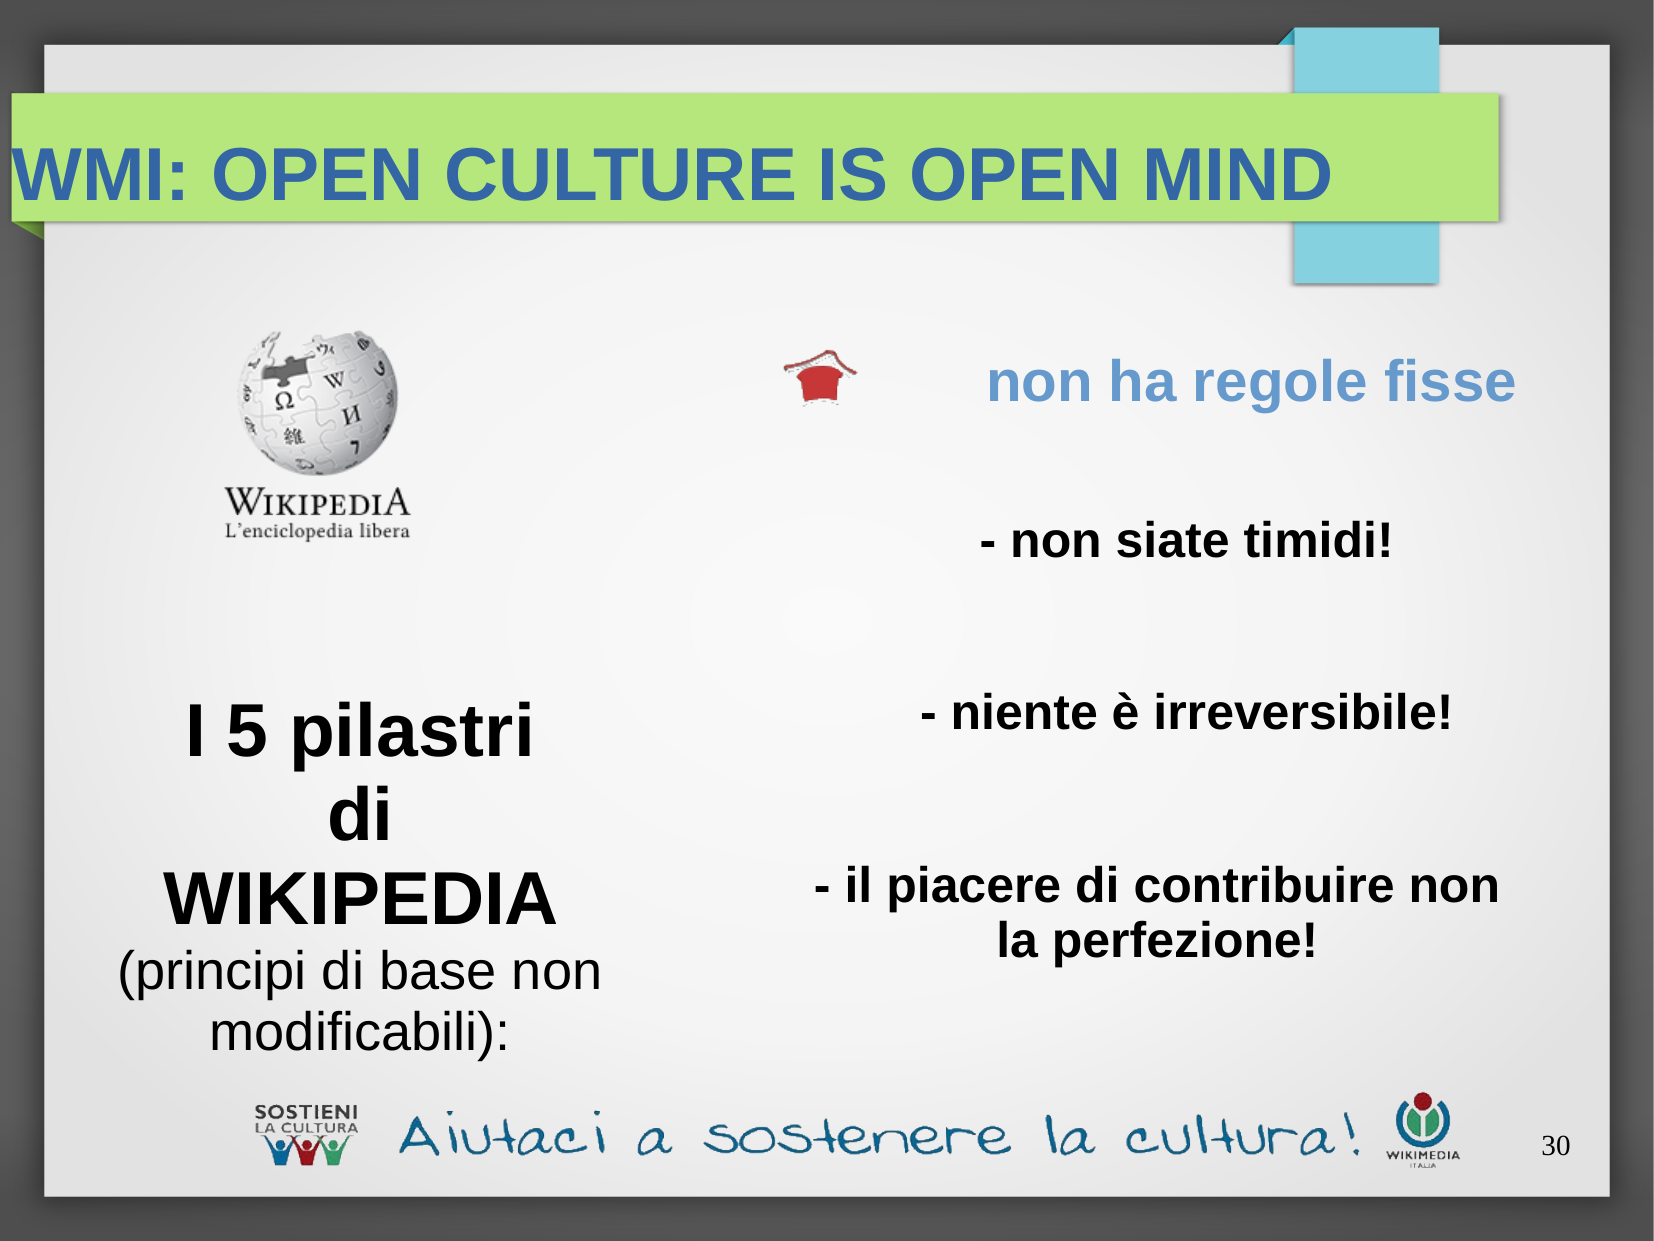

# WMI: OPEN CULTURE IS OPEN MIND
non ha regole fisse
- non siate timidi!
I 5 pilastri
di
 WIKIPEDIA
(principi di base non modificabili):
- niente è irreversibile!
- il piacere di contribuire non la perfezione!
30